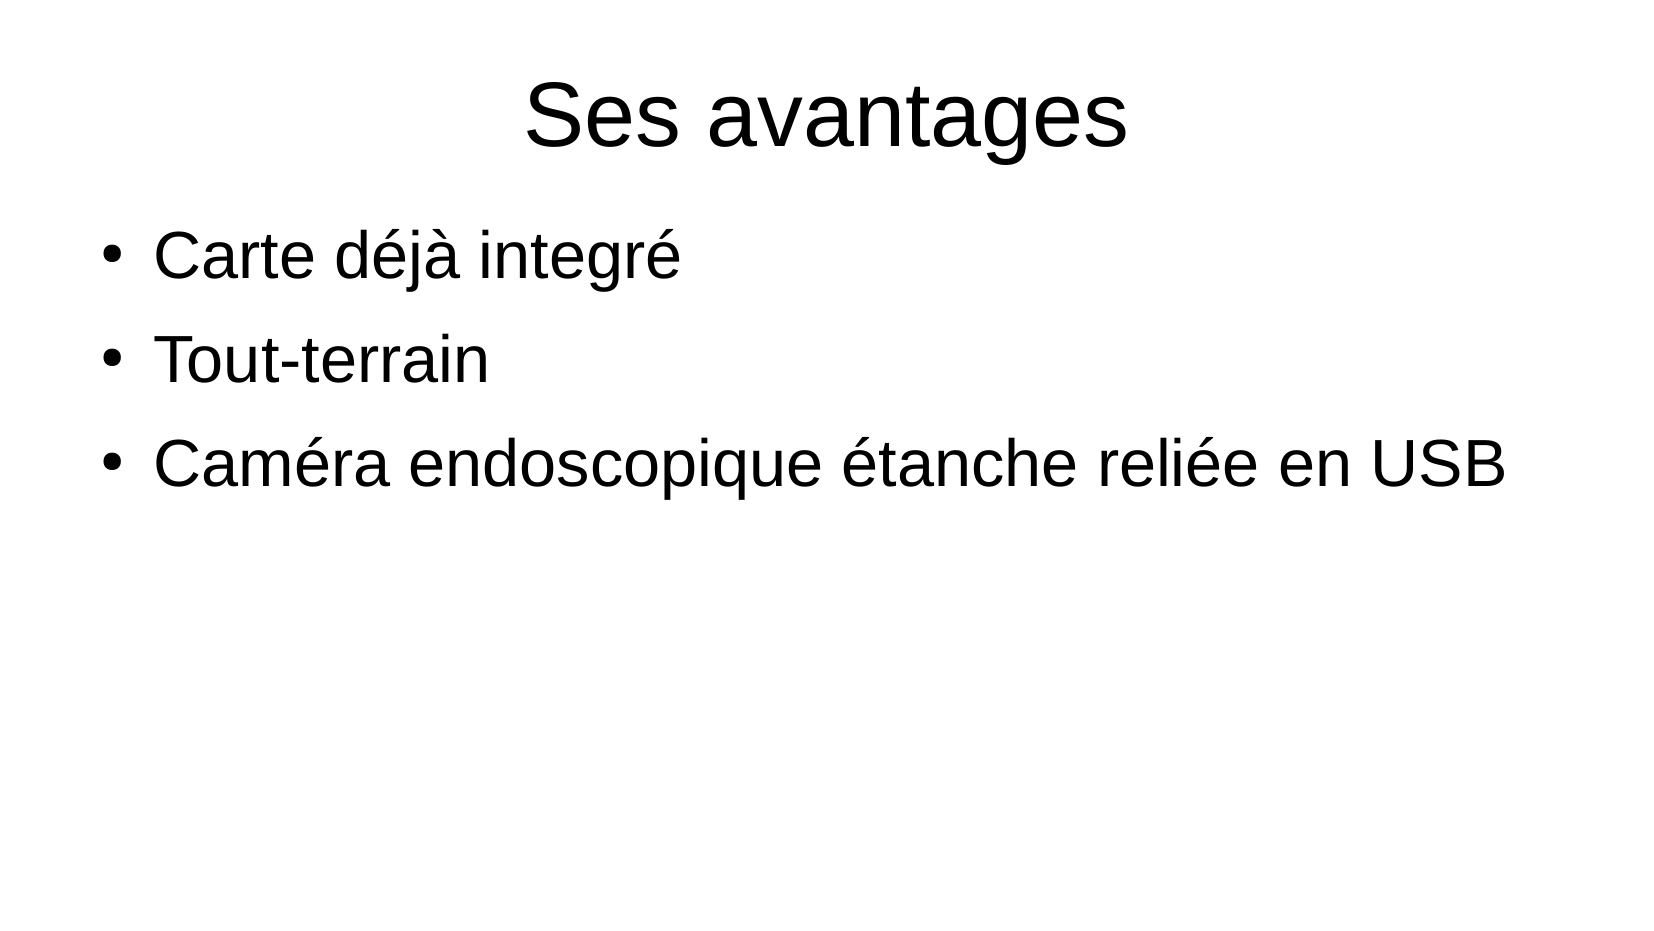

# Ses avantages
Carte déjà integré
Tout-terrain
Caméra endoscopique étanche reliée en USB